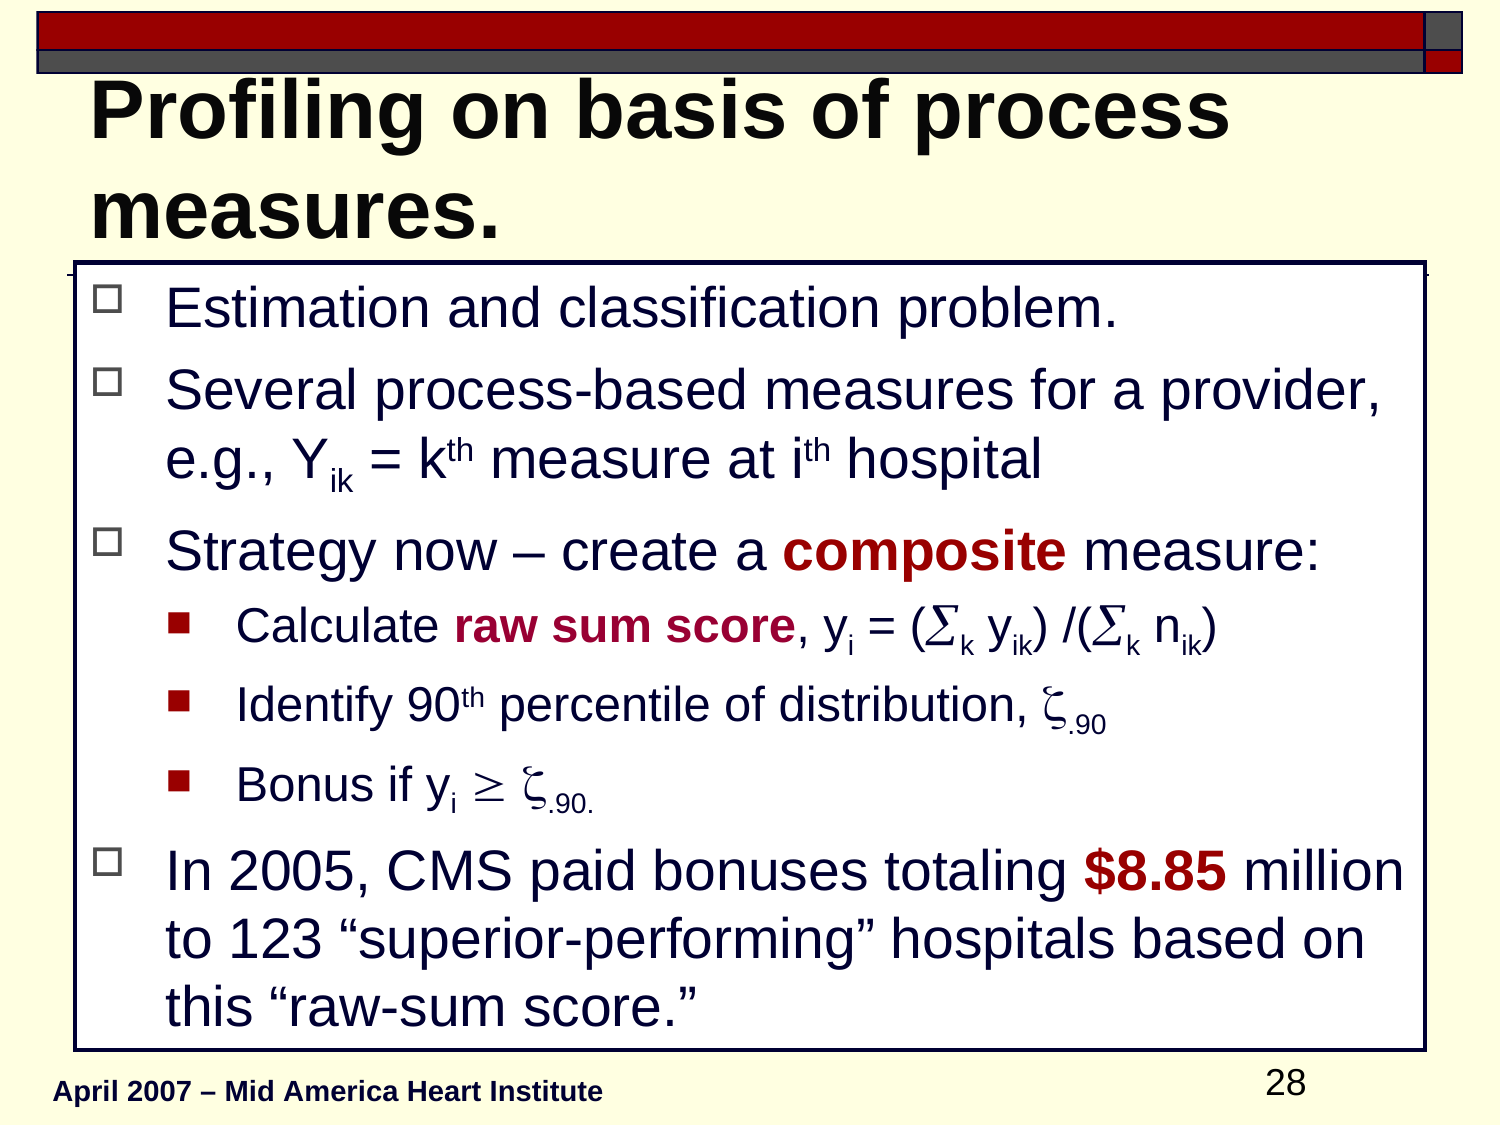

# Profiling on basis of process measures.
Estimation and classification problem.
Several process-based measures for a provider, e.g., Yik = kth measure at ith hospital
Strategy now – create a composite measure:
Calculate raw sum score, yi = (k yik) /(k nik)
Identify 90th percentile of distribution, .90
Bonus if yi  .90.
In 2005, CMS paid bonuses totaling $8.85 million to 123 “superior-performing” hospitals based on this “raw-sum score.”
28